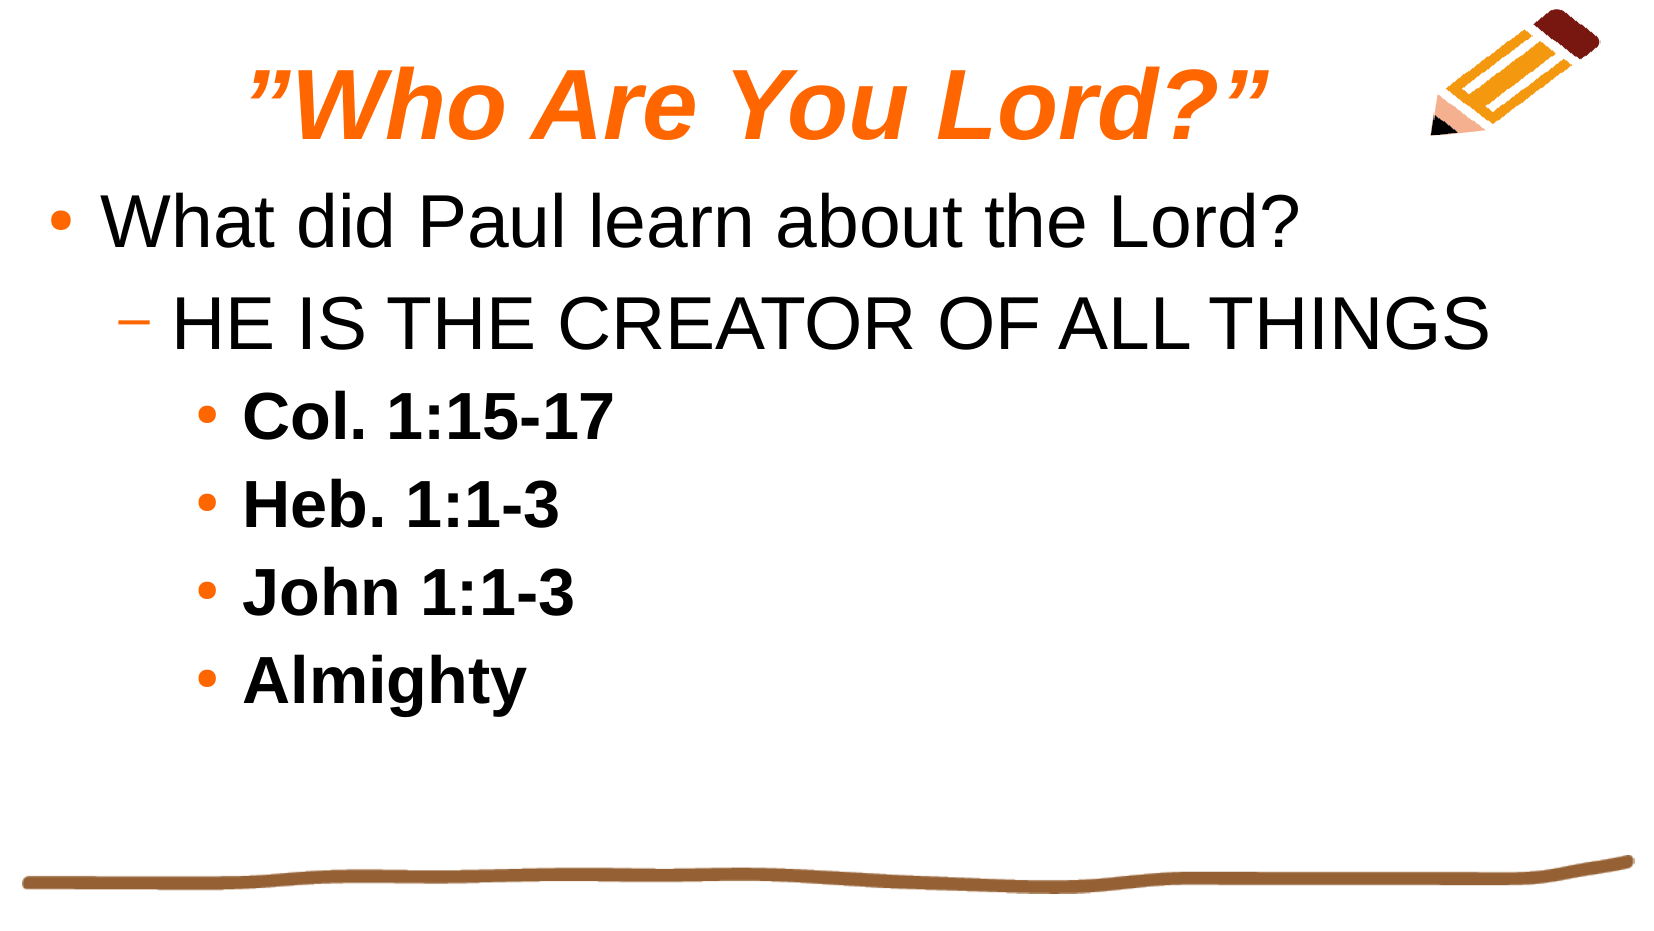

# ”Who Are You Lord?”
What did Paul learn about the Lord?
HE IS THE CREATOR OF ALL THINGS
Col. 1:15-17
Heb. 1:1-3
John 1:1-3
Almighty